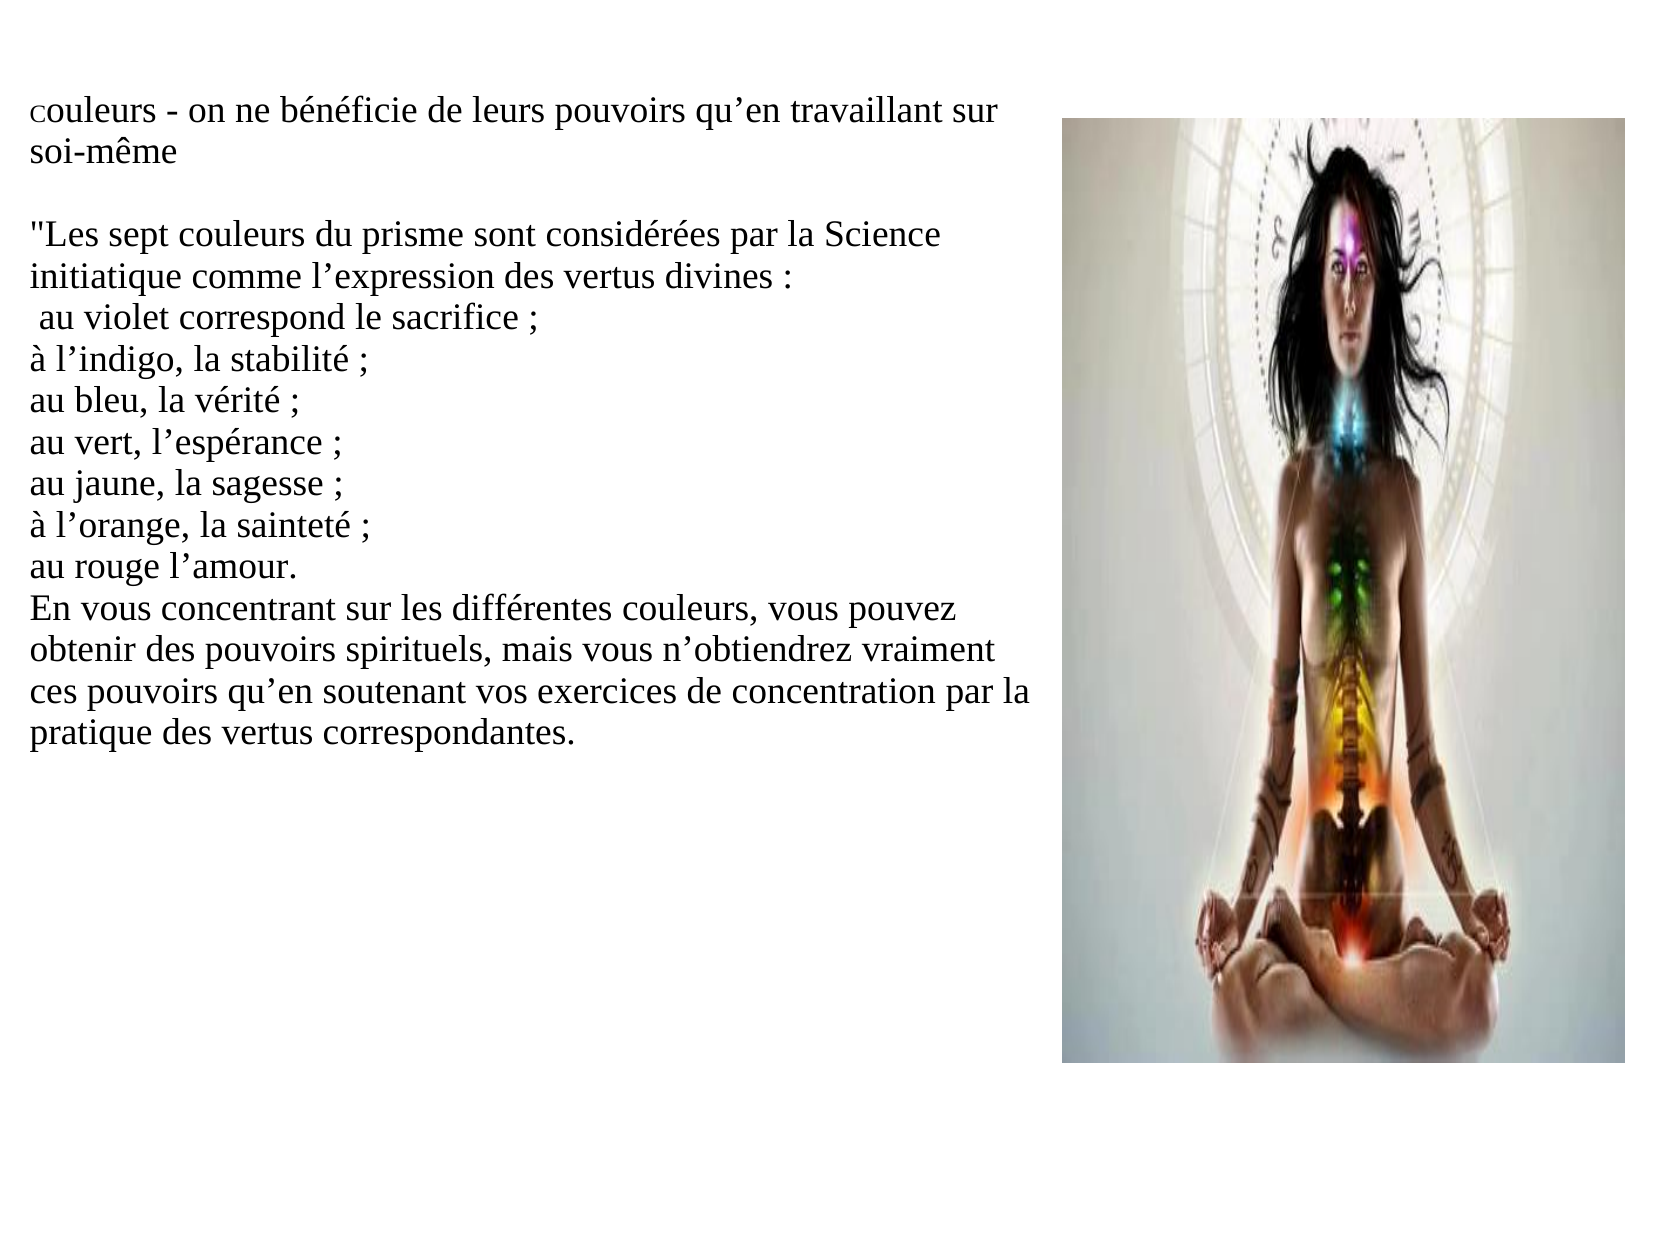

Couleurs - on ne bénéficie de leurs pouvoirs qu’en travaillant sur soi-même
"Les sept couleurs du prisme sont considérées par la Science initiatique comme l’expression des vertus divines :
 au violet correspond le sacrifice ;
à l’indigo, la stabilité ;
au bleu, la vérité ;
au vert, l’espérance ;
au jaune, la sagesse ;
à l’orange, la sainteté ;
au rouge l’amour.
En vous concentrant sur les différentes couleurs, vous pouvez obtenir des pouvoirs spirituels, mais vous n’obtiendrez vraiment ces pouvoirs qu’en soutenant vos exercices de concentration par la pratique des vertus correspondantes.